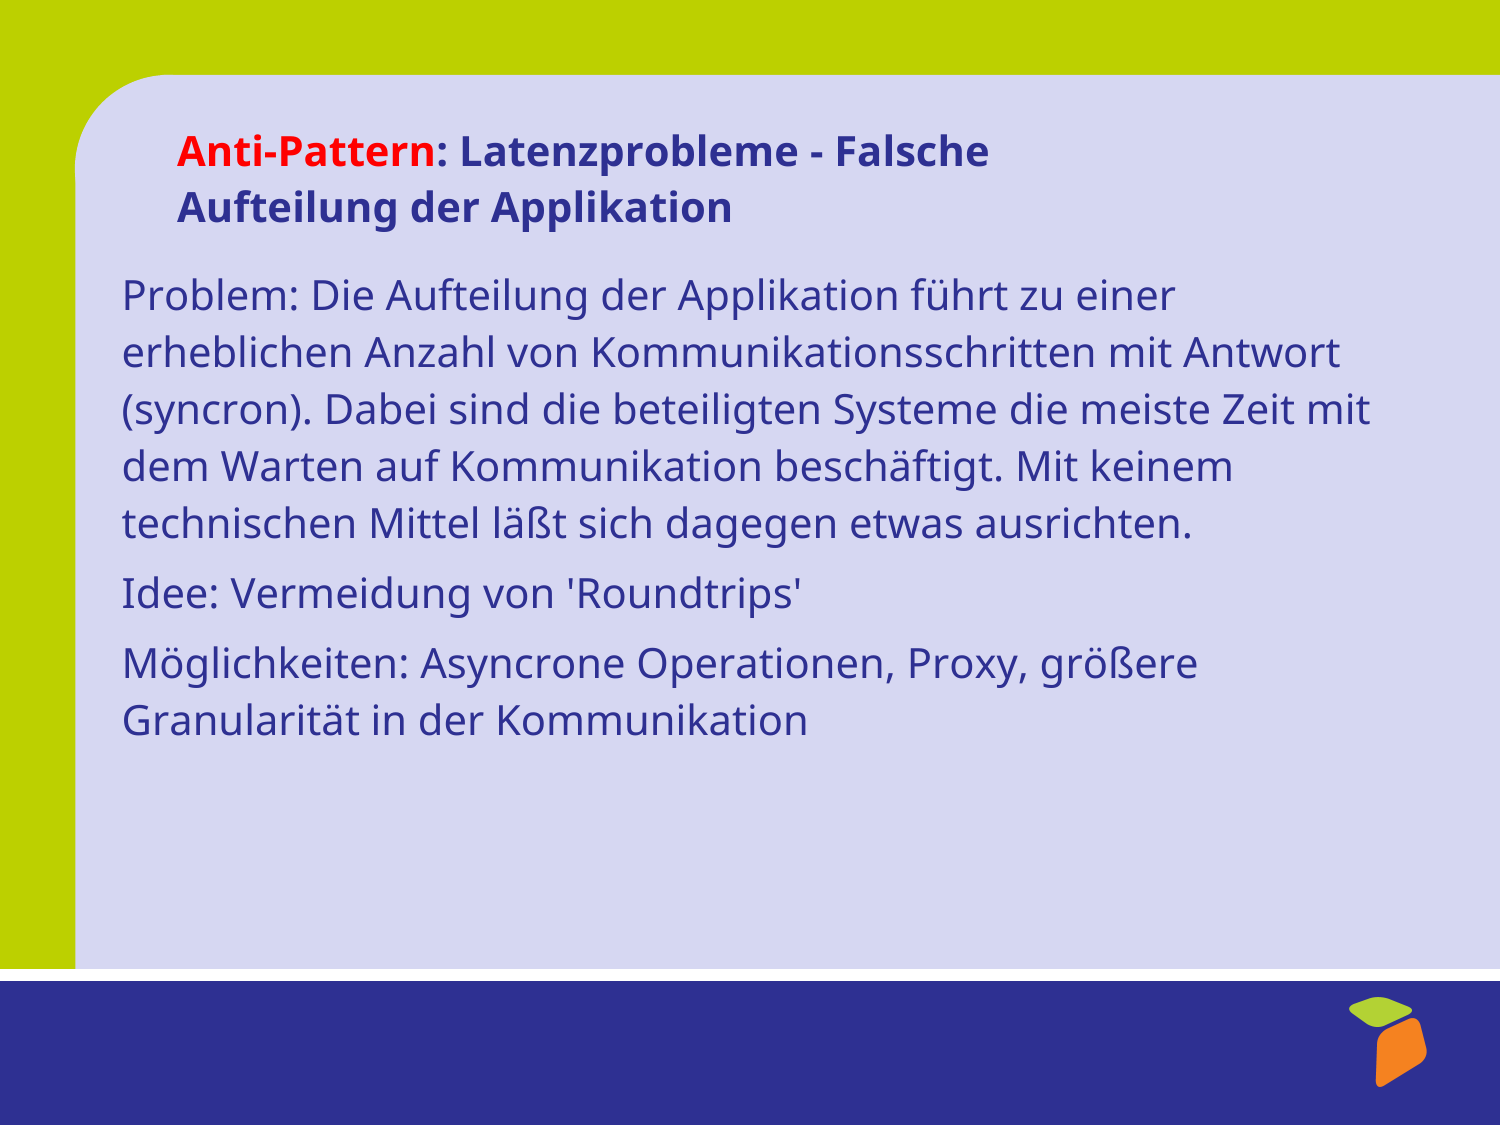

# Anti-Pattern: Latenzprobleme - Falsche Aufteilung der Applikation
Problem: Die Aufteilung der Applikation führt zu einer erheblichen Anzahl von Kommunikationsschritten mit Antwort (syncron). Dabei sind die beteiligten Systeme die meiste Zeit mit dem Warten auf Kommunikation beschäftigt. Mit keinem technischen Mittel läßt sich dagegen etwas ausrichten.
Idee: Vermeidung von 'Roundtrips'
Möglichkeiten: Asyncrone Operationen, Proxy, größere Granularität in der Kommunikation